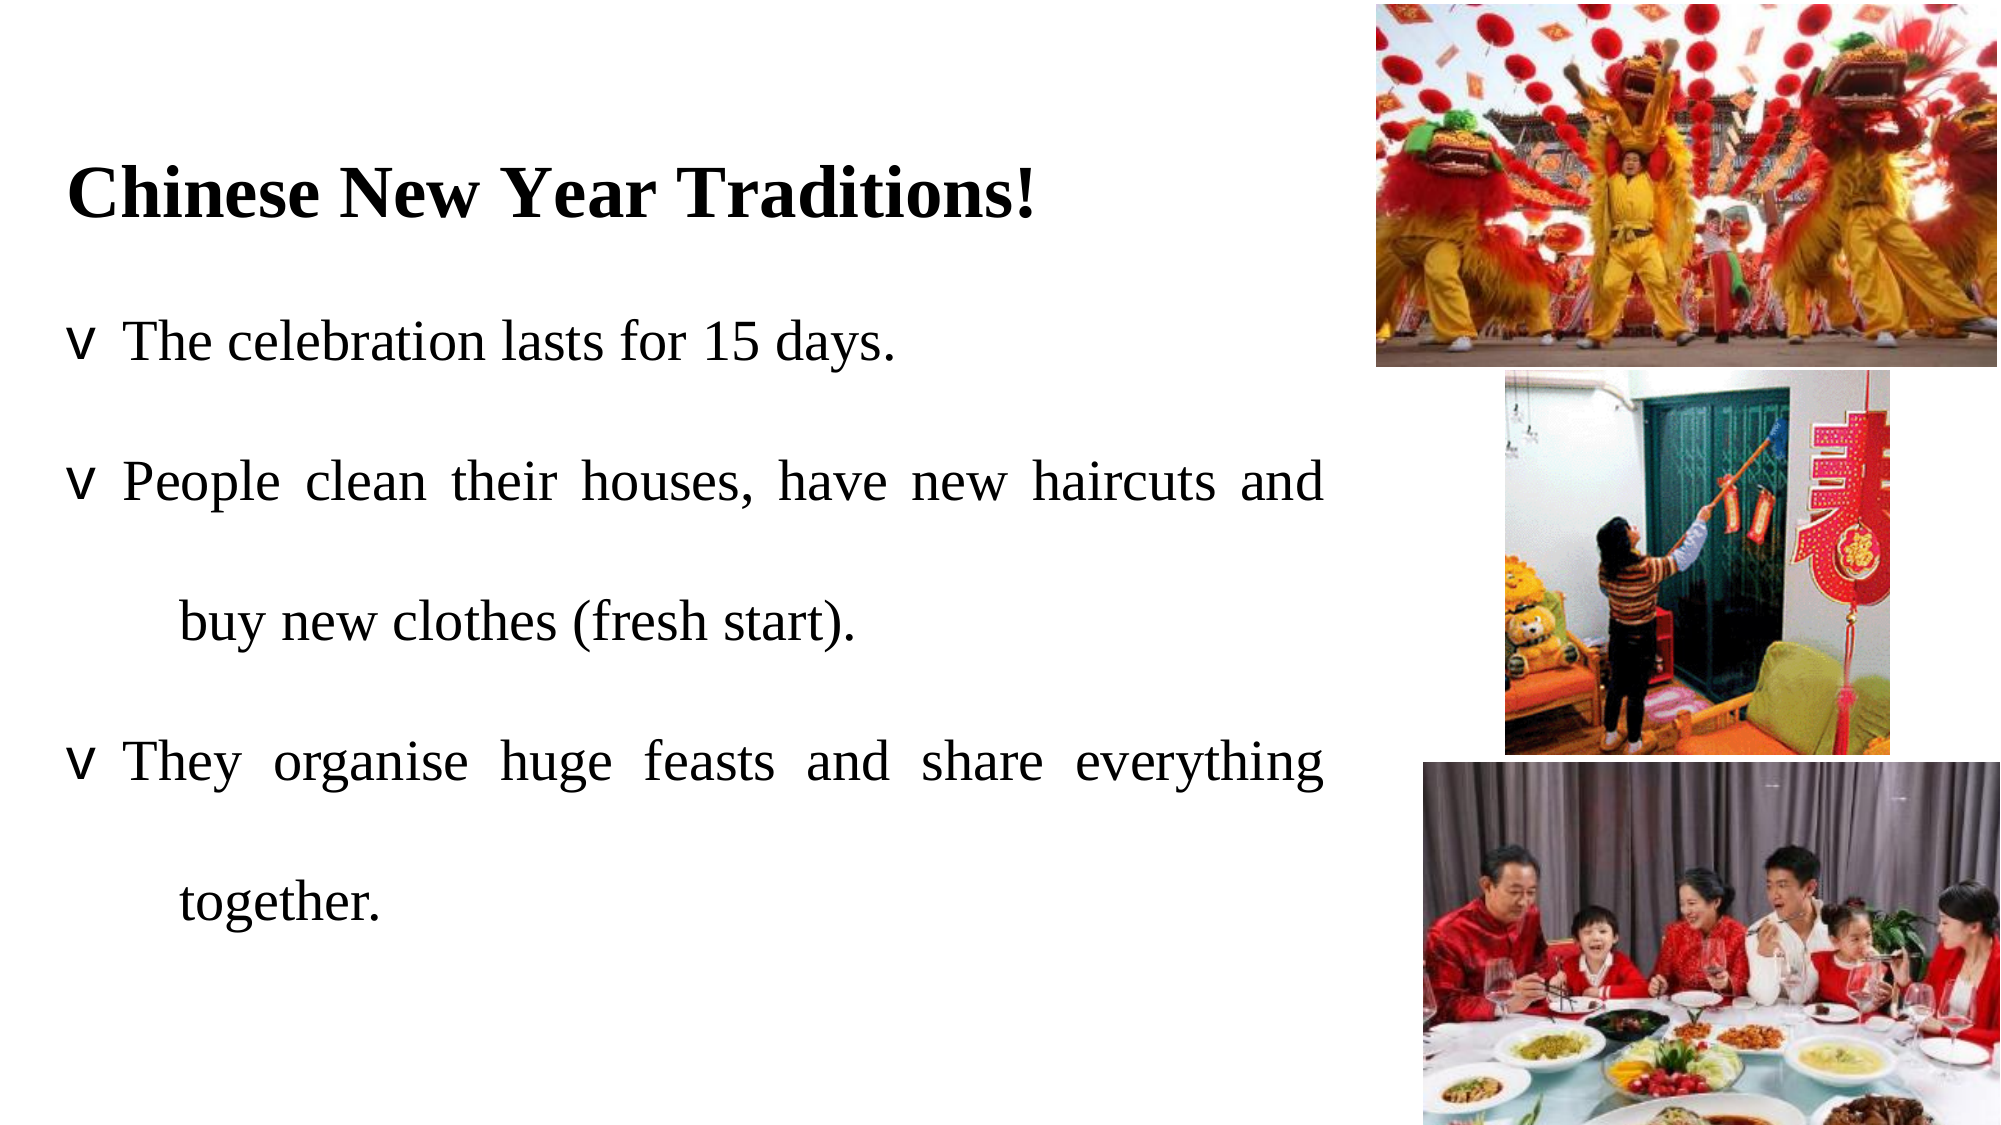

Chinese New Year Traditions!
The celebration lasts for 15 days.
People clean their houses, have new haircuts and buy new clothes (fresh start).
They organise huge feasts and share everything together.
This Photo by Unknown Author is licensed under CC BY-SA